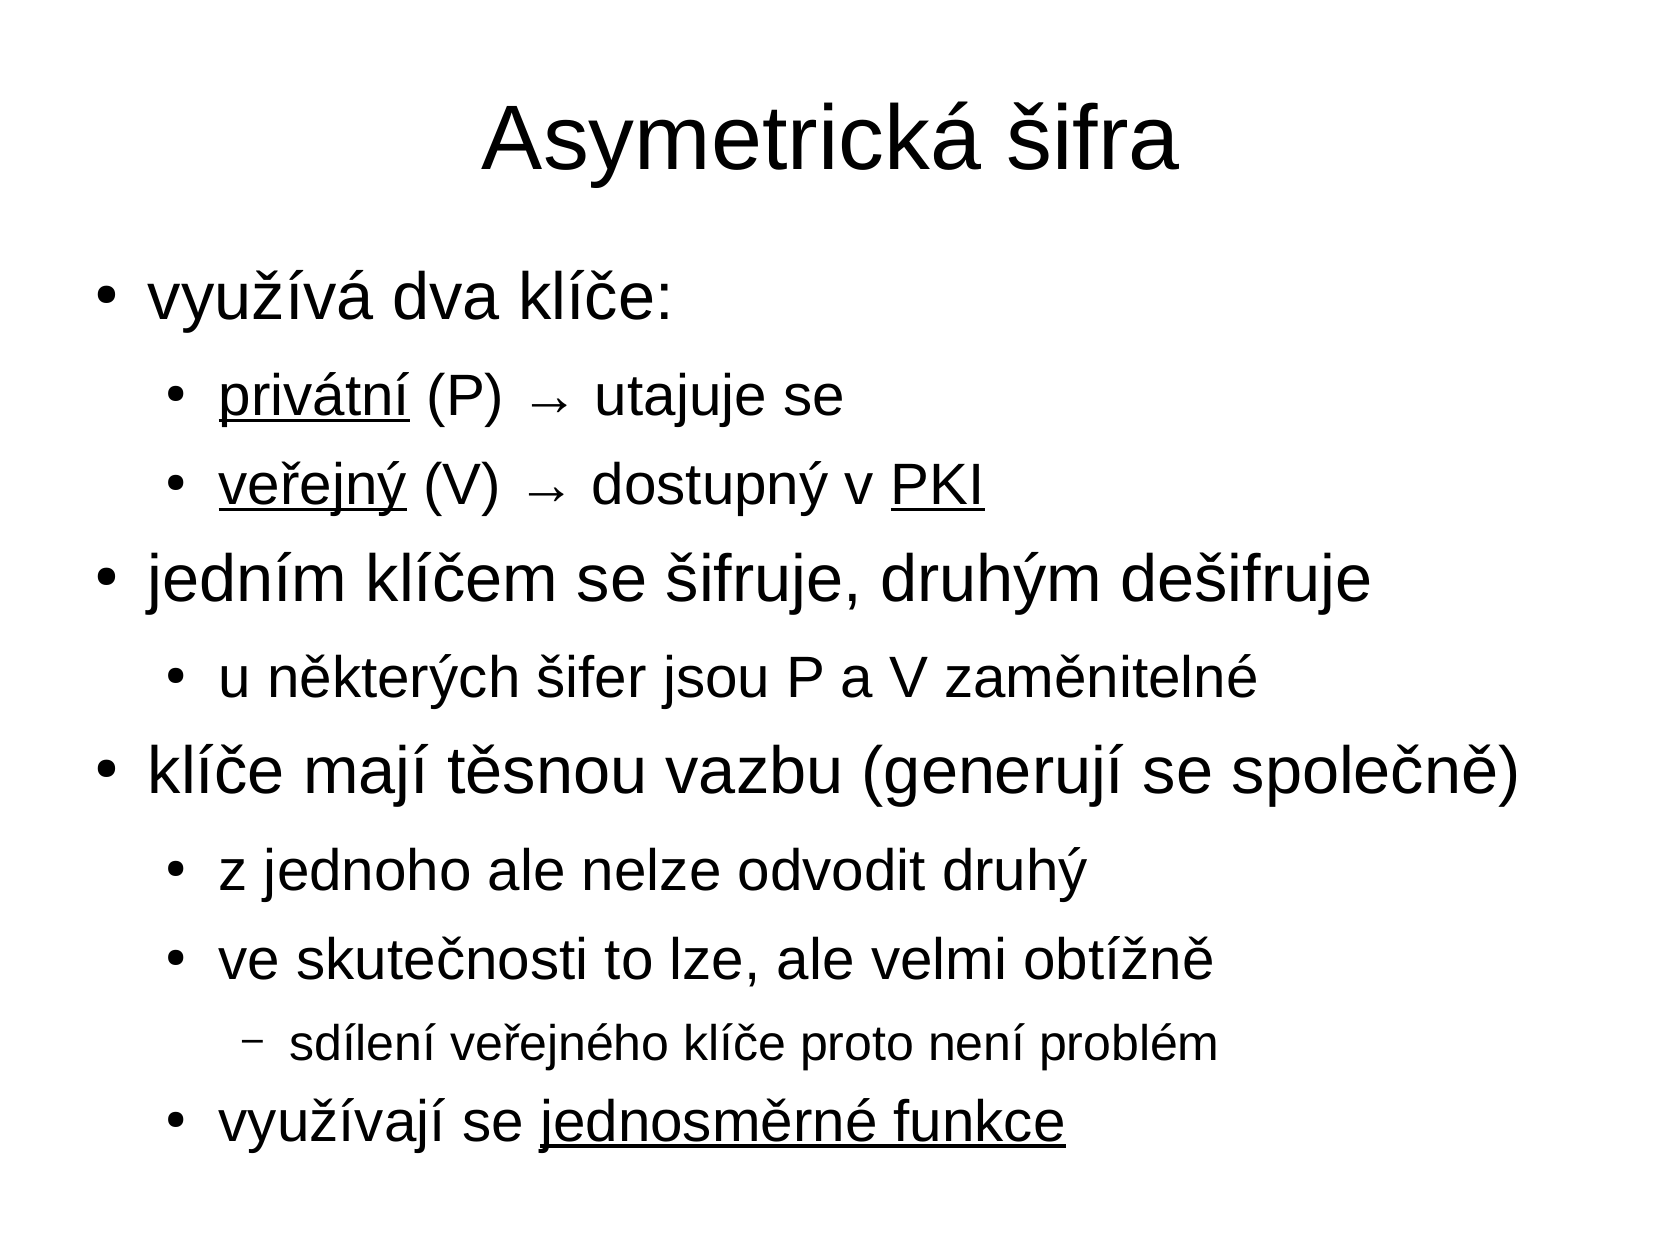

# Asymetrická šifra
využívá dva klíče:
privátní (P) → utajuje se
veřejný (V) → dostupný v PKI
jedním klíčem se šifruje, druhým dešifruje
u některých šifer jsou P a V zaměnitelné
klíče mají těsnou vazbu (generují se společně)
z jednoho ale nelze odvodit druhý
ve skutečnosti to lze, ale velmi obtížně
sdílení veřejného klíče proto není problém
využívají se jednosměrné funkce